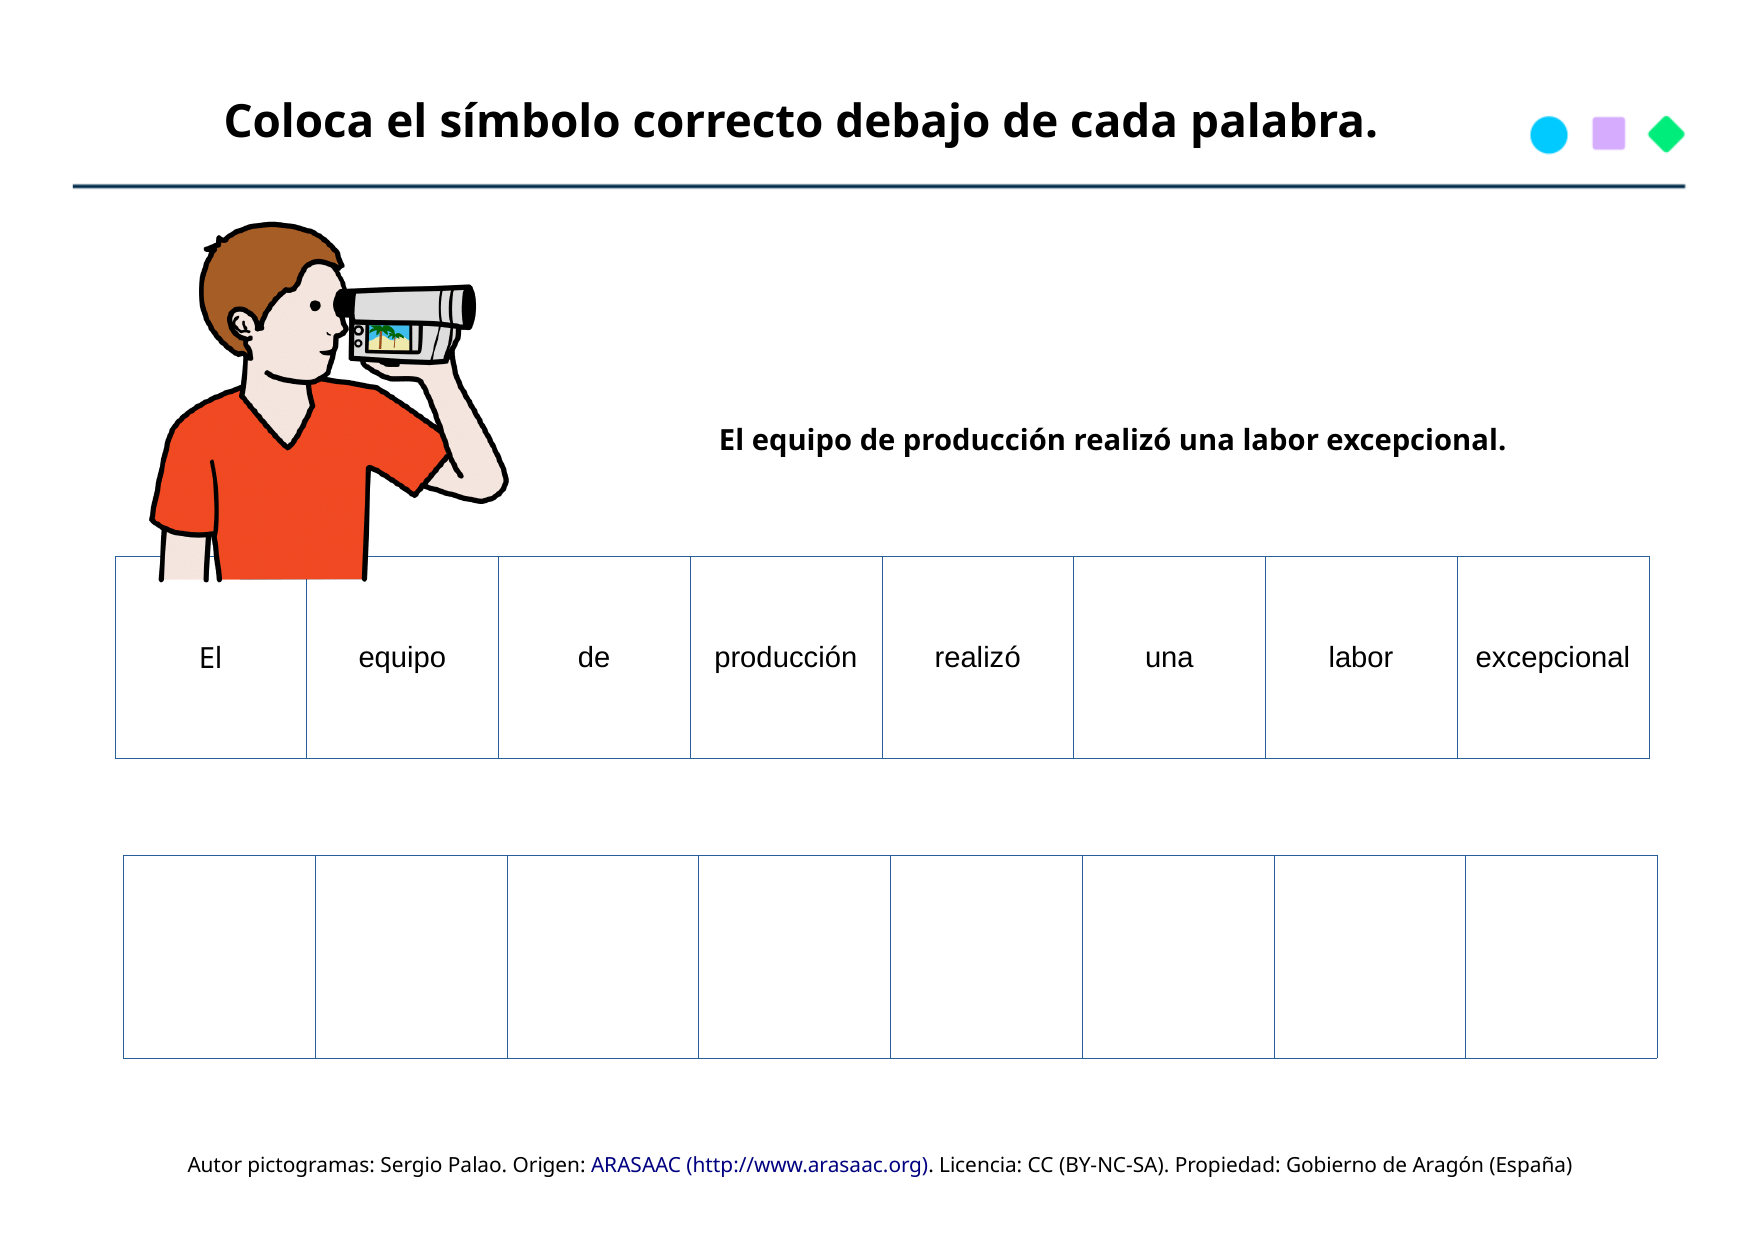

# Coloca el símbolo correcto debajo de cada palabra.
El equipo de producción realizó una labor excepcional.
| El | equipo | de | producción | realizó | una | labor | excepcional |
| --- | --- | --- | --- | --- | --- | --- | --- |
| | | | | | | | |
| --- | --- | --- | --- | --- | --- | --- | --- |
Autor pictogramas: Sergio Palao. Origen: ARASAAC (http://www.arasaac.org). Licencia: CC (BY-NC-SA). Propiedad: Gobierno de Aragón (España)